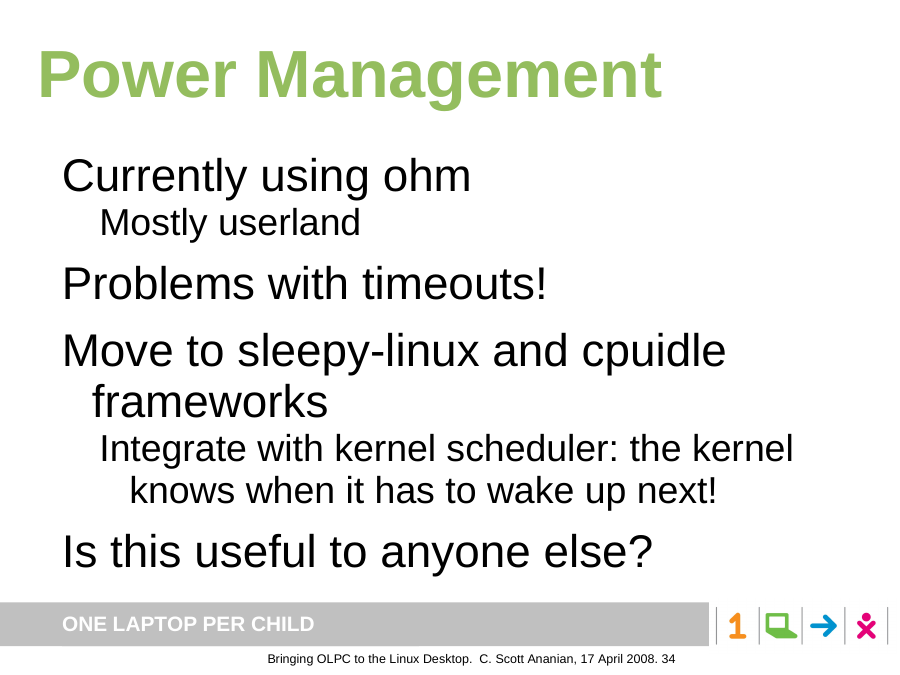

# Power Management
Currently using ohm
Mostly userland
Problems with timeouts!
Move to sleepy-linux and cpuidle frameworks
Integrate with kernel scheduler: the kernel knows when it has to wake up next!
Is this useful to anyone else?